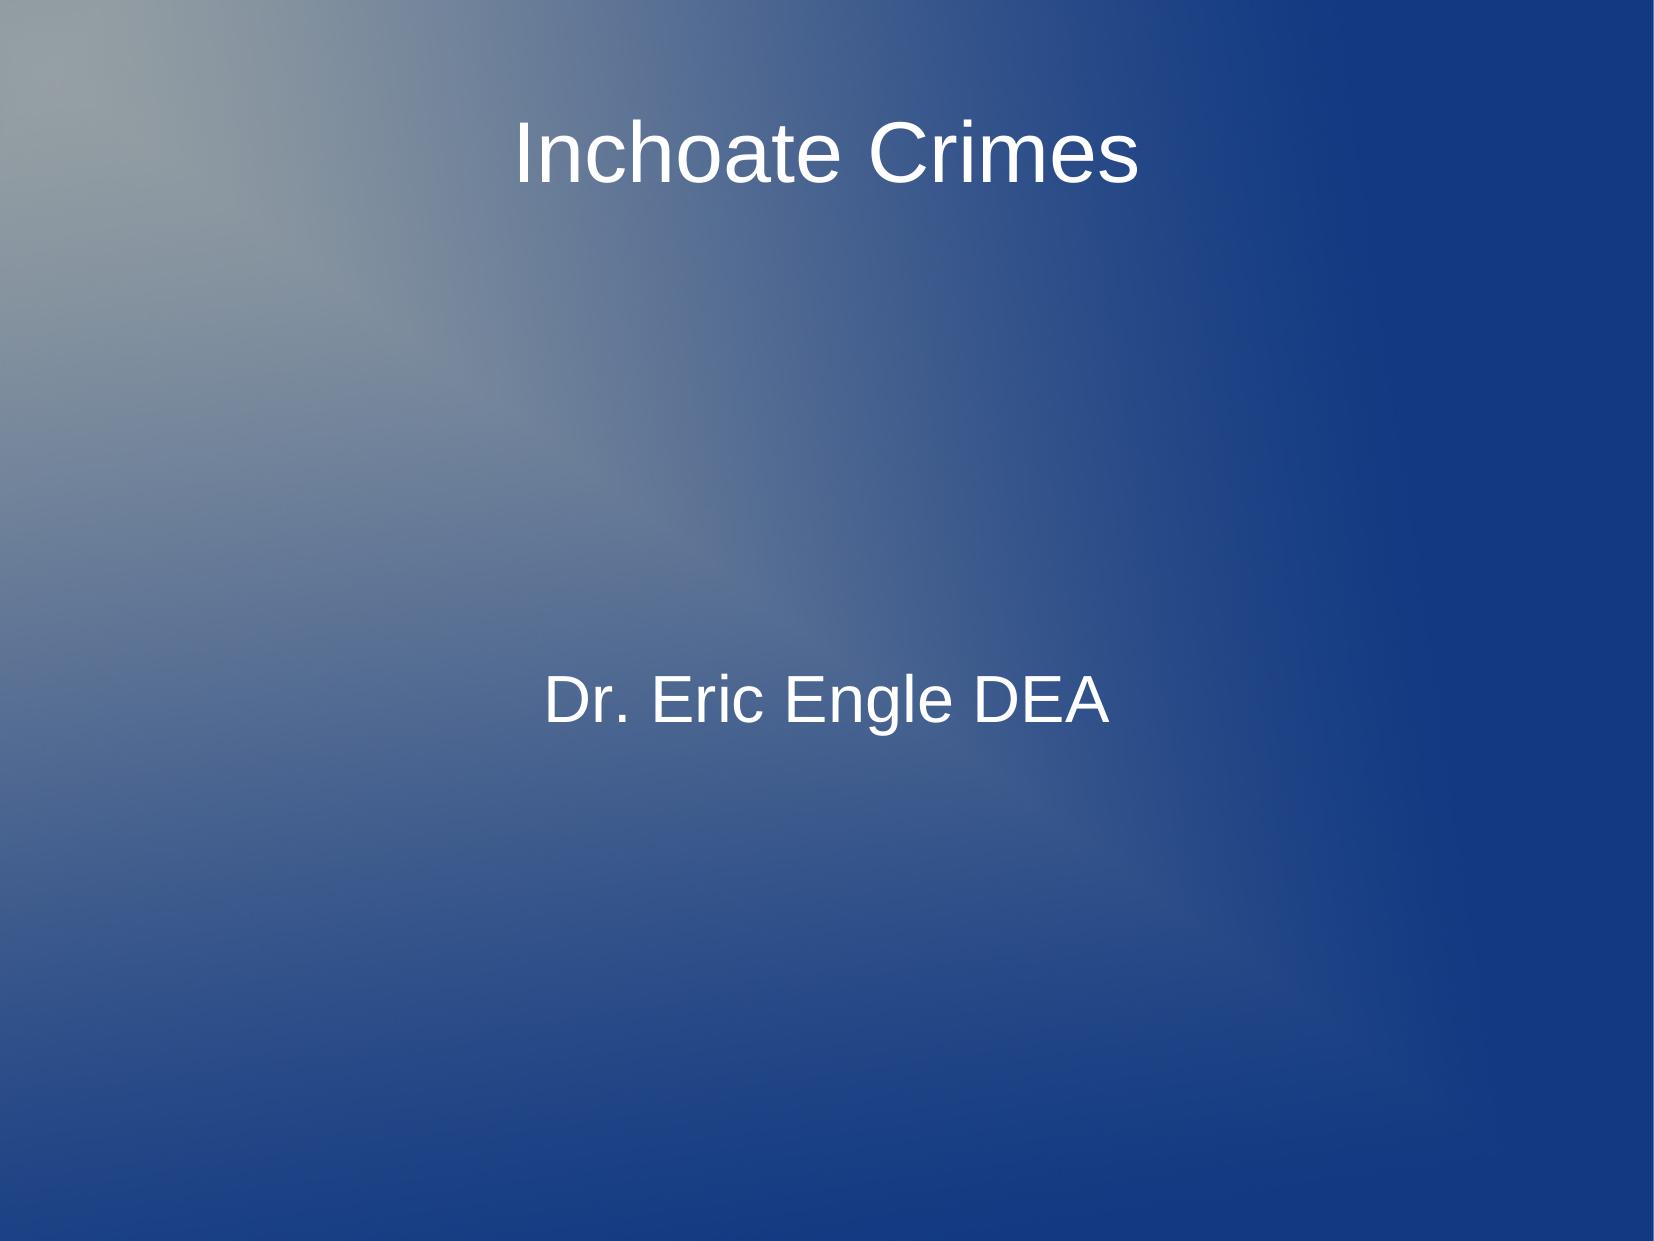

# Inchoate Crimes
Dr. Eric Engle DEA